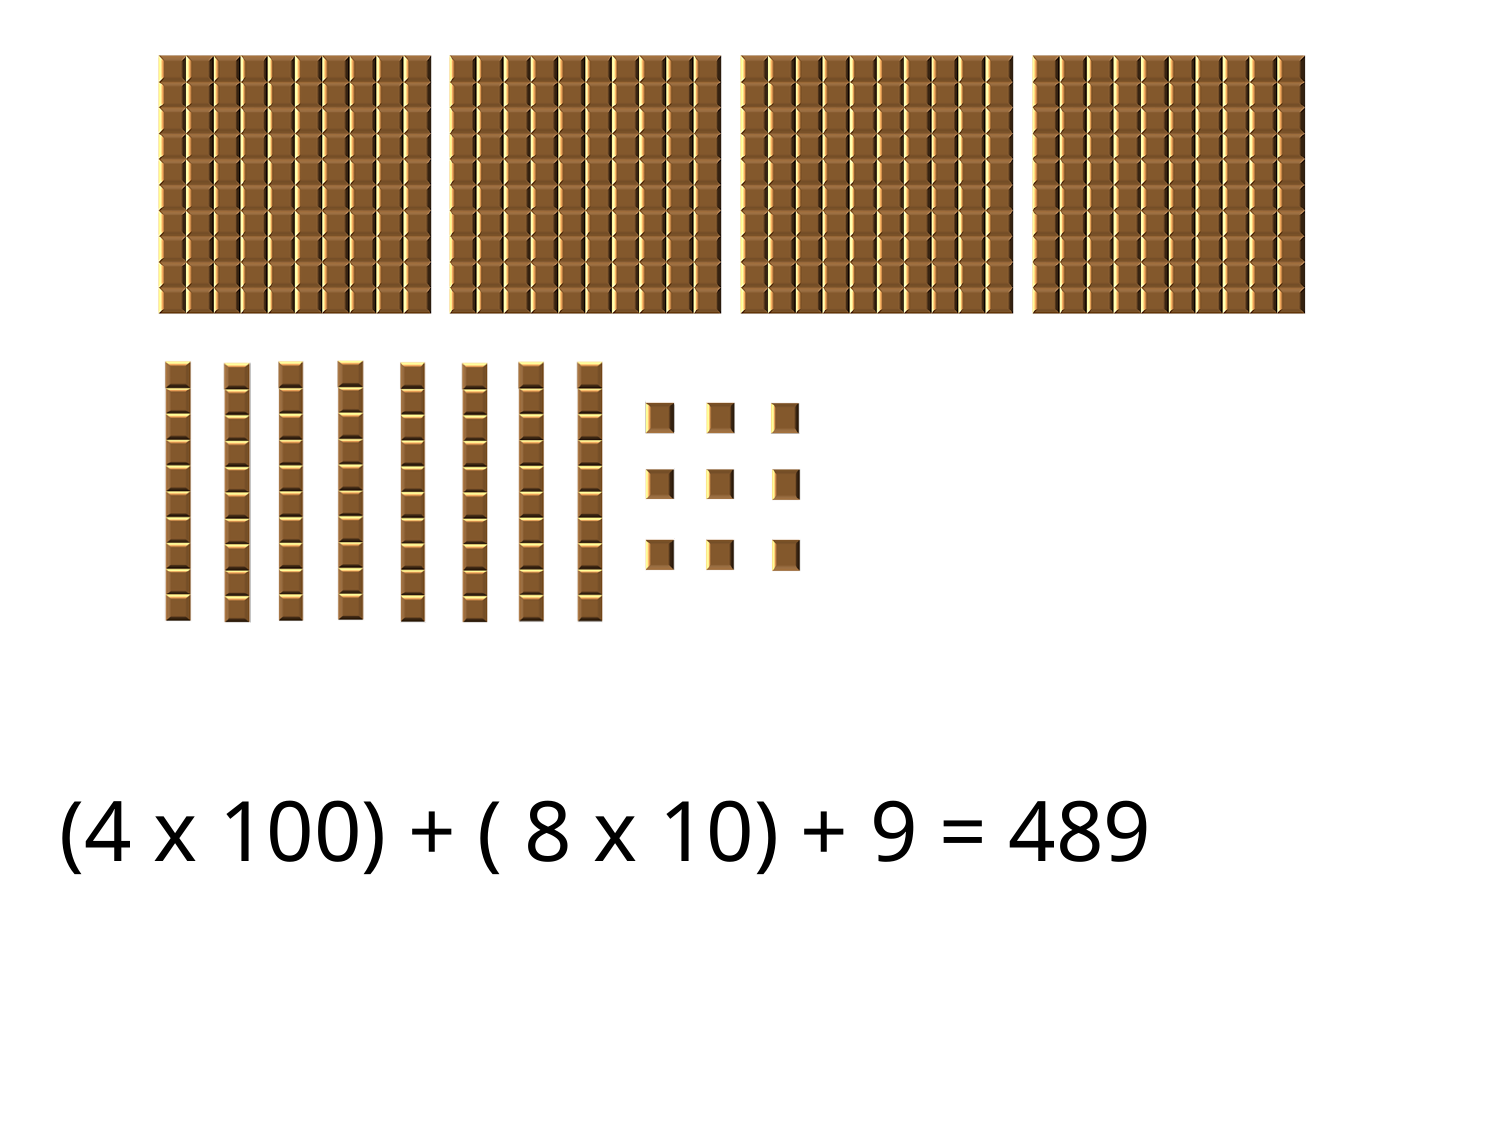

(4 x 100) + ( 8 x 10) + 9 = 489